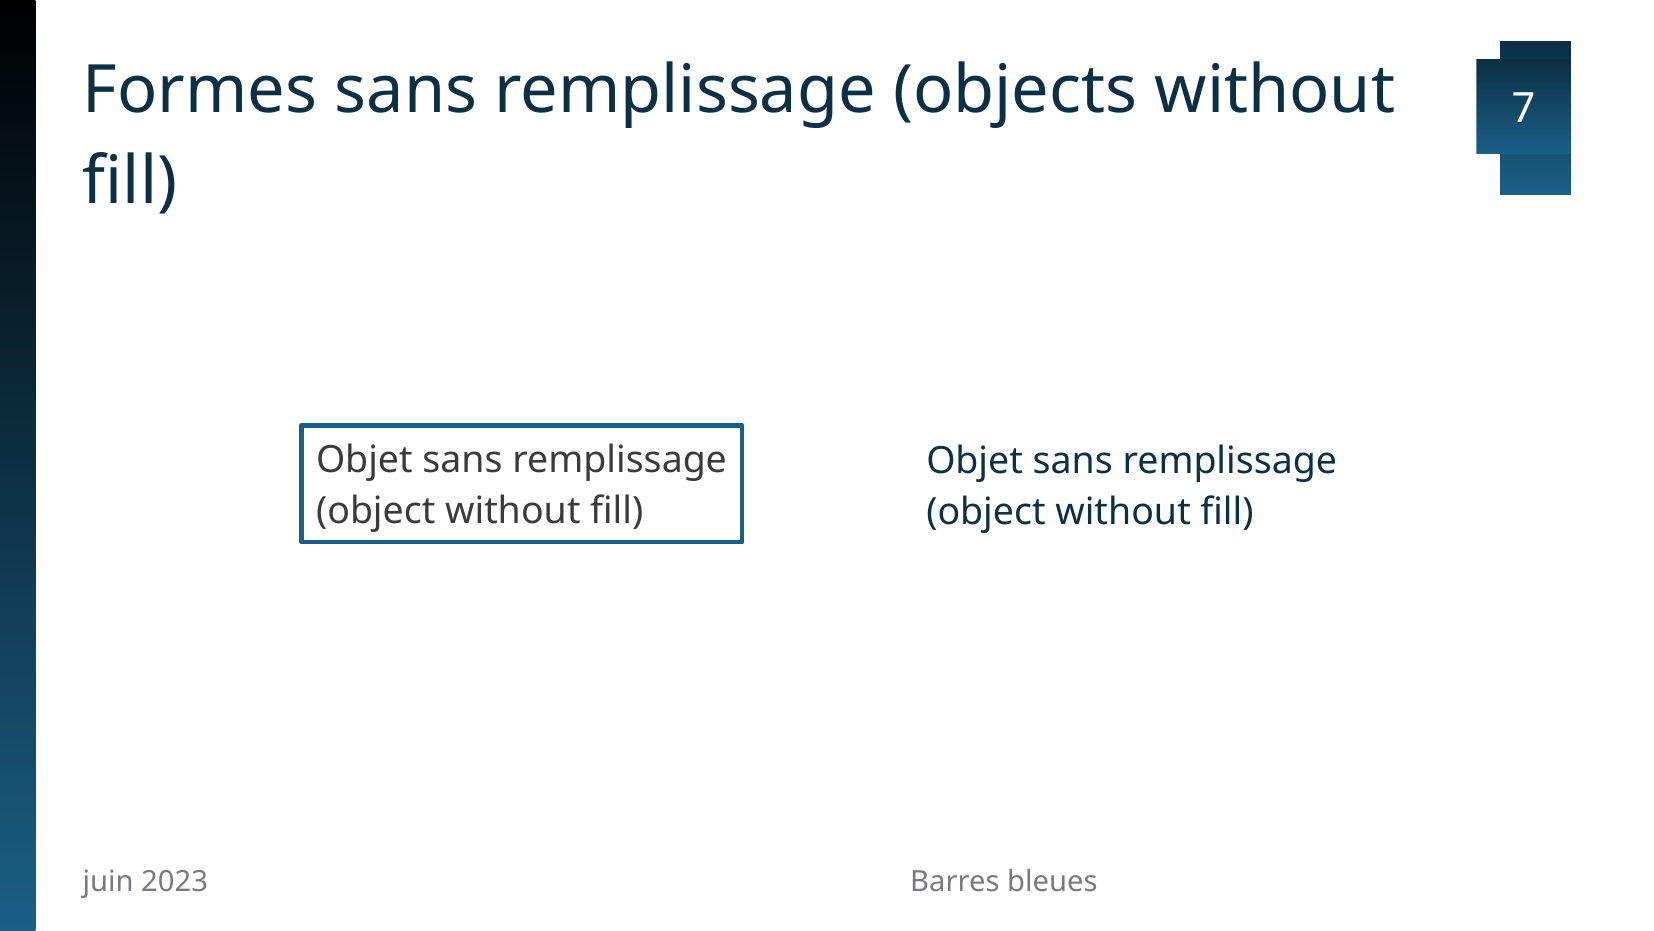

# Formes sans remplissage (objects without fill)
Objet sans remplissage
(object without fill)
Objet sans remplissage
(object without fill)
juin 2023
Barres bleues